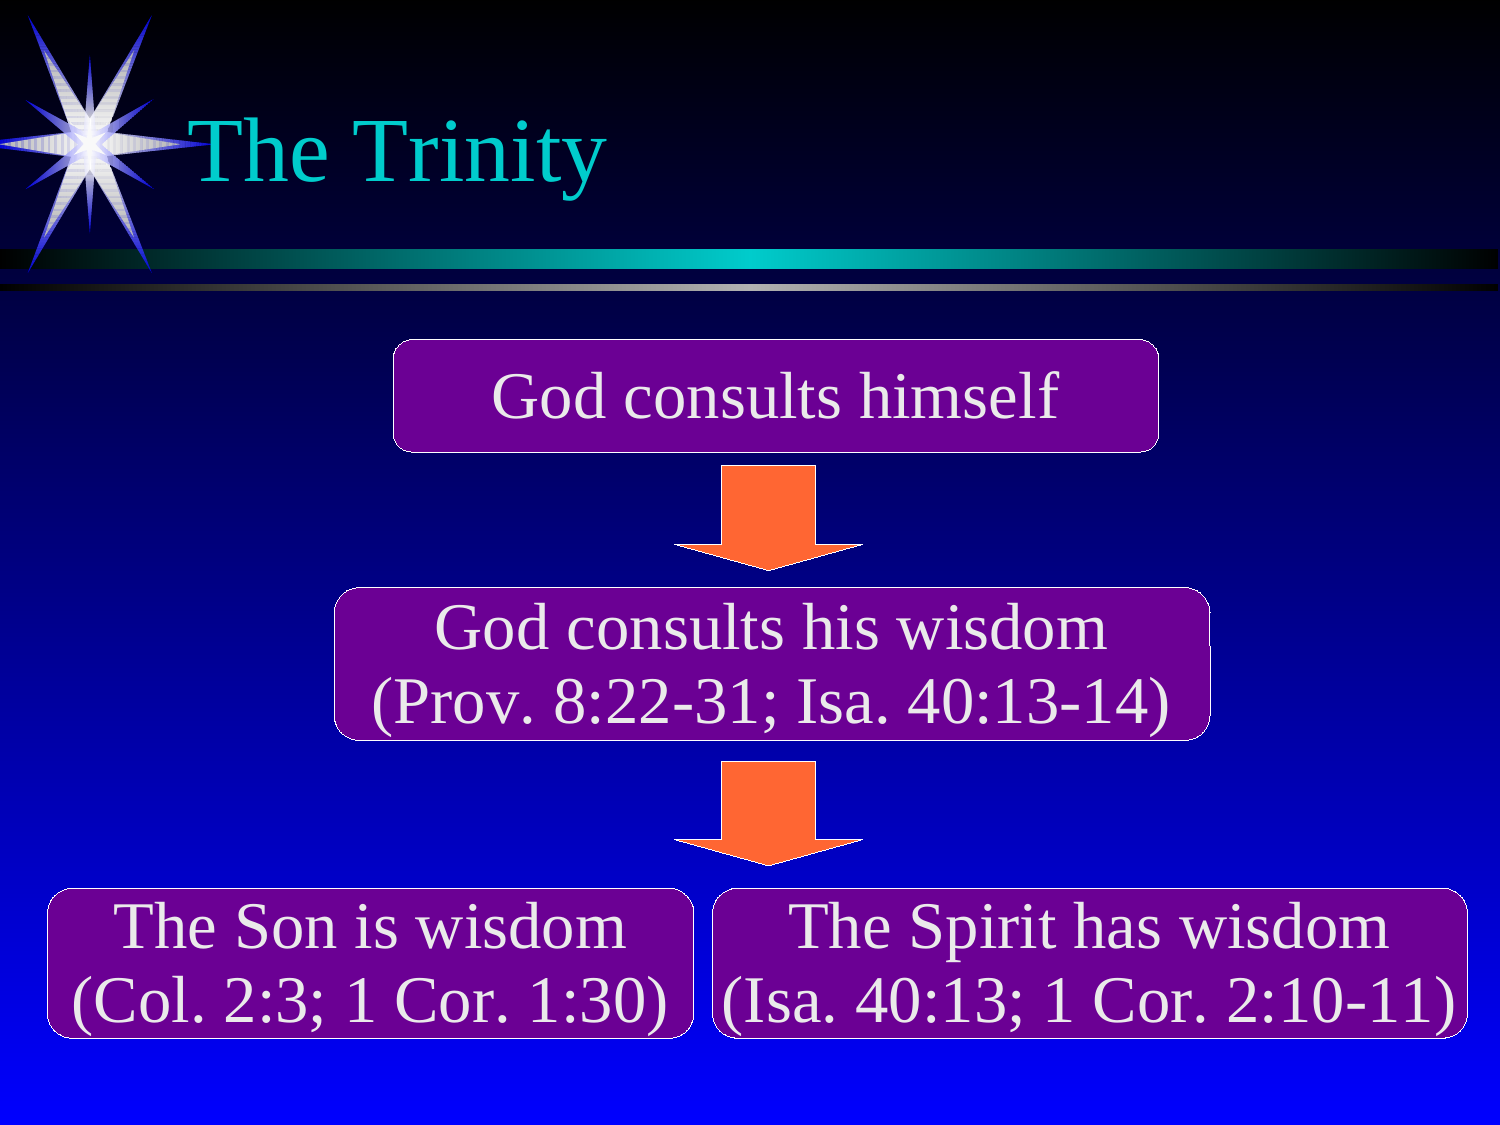

# The Trinity
God consults himself
God consults his wisdom
(Prov. 8:22-31; Isa. 40:13-14)
The Spirit has wisdom
(Isa. 40:13; 1 Cor. 2:10-11)
The Son is wisdom
(Col. 2:3; 1 Cor. 1:30)